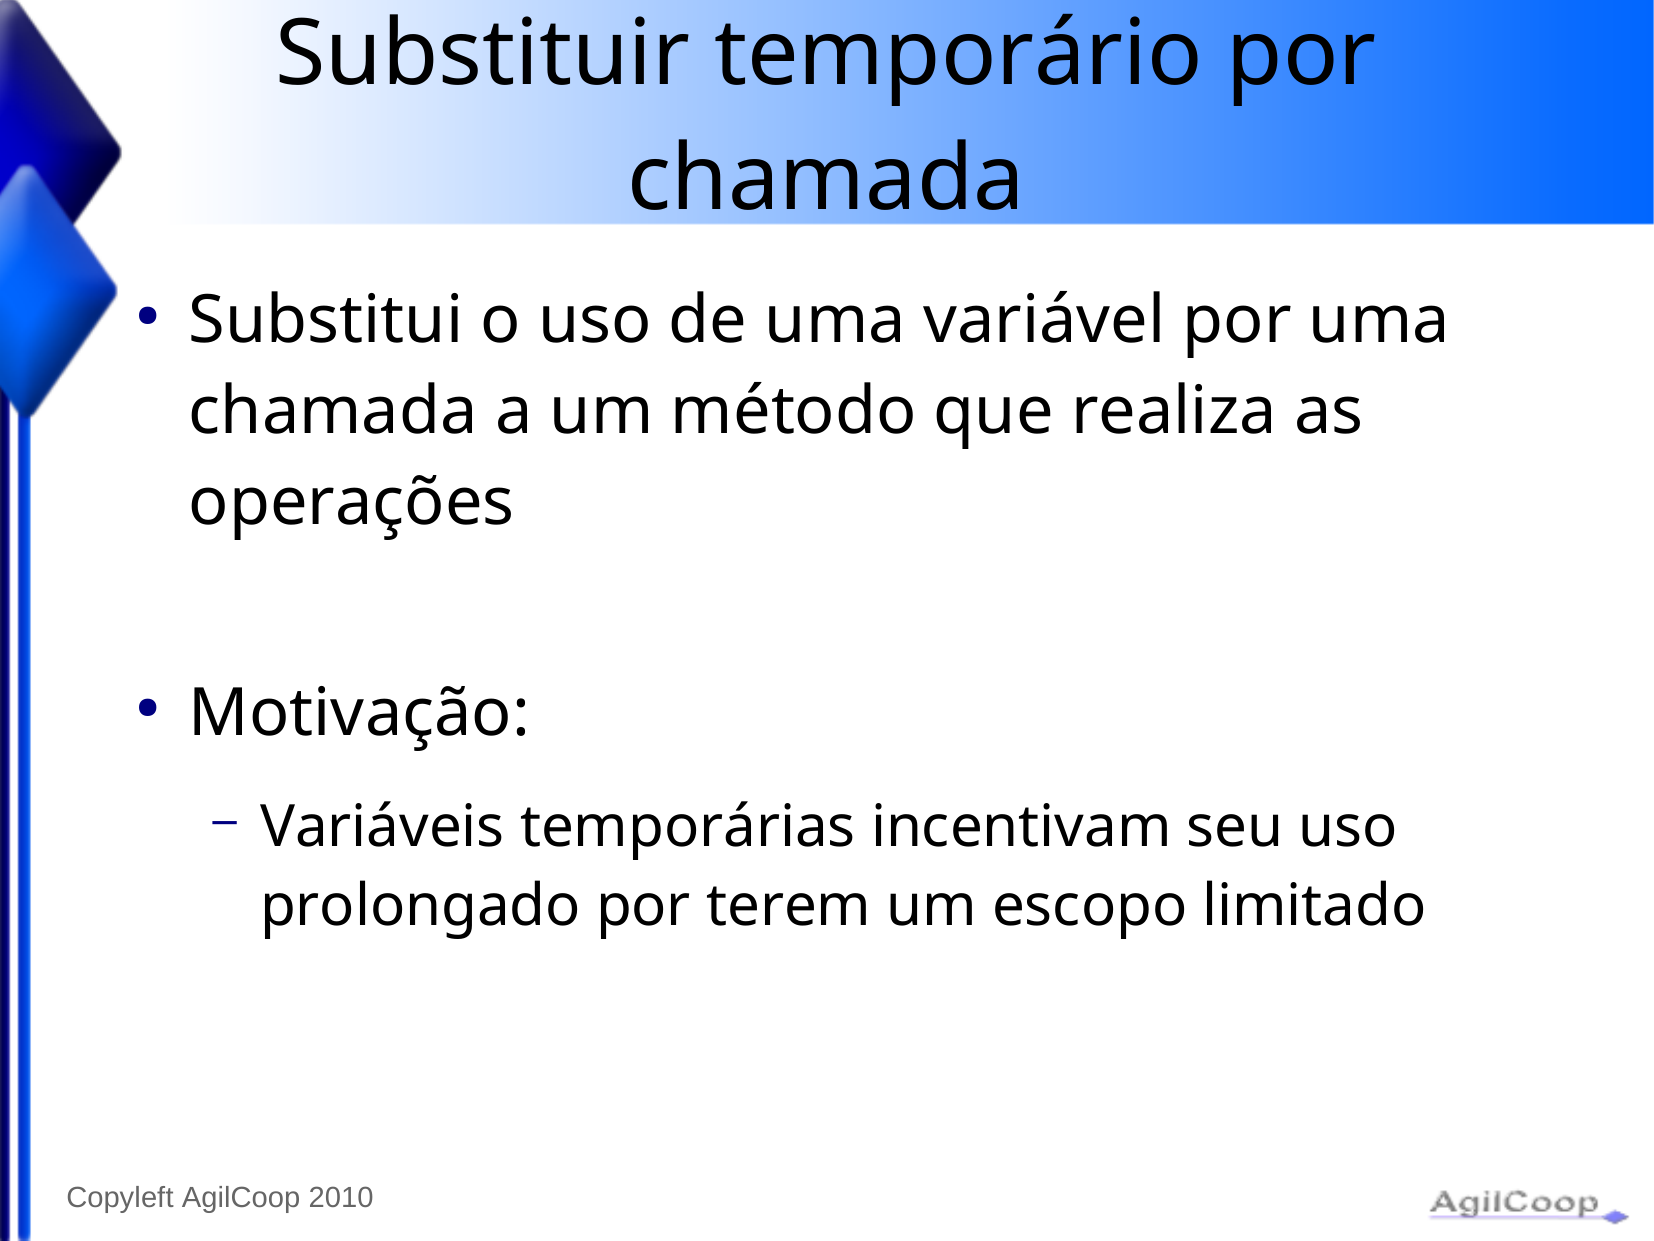

# Substituir temporário por chamada
Substitui o uso de uma variável por uma chamada a um método que realiza as operações
Motivação:
Variáveis temporárias incentivam seu uso prolongado por terem um escopo limitado
Copyleft AgilCoop 2010